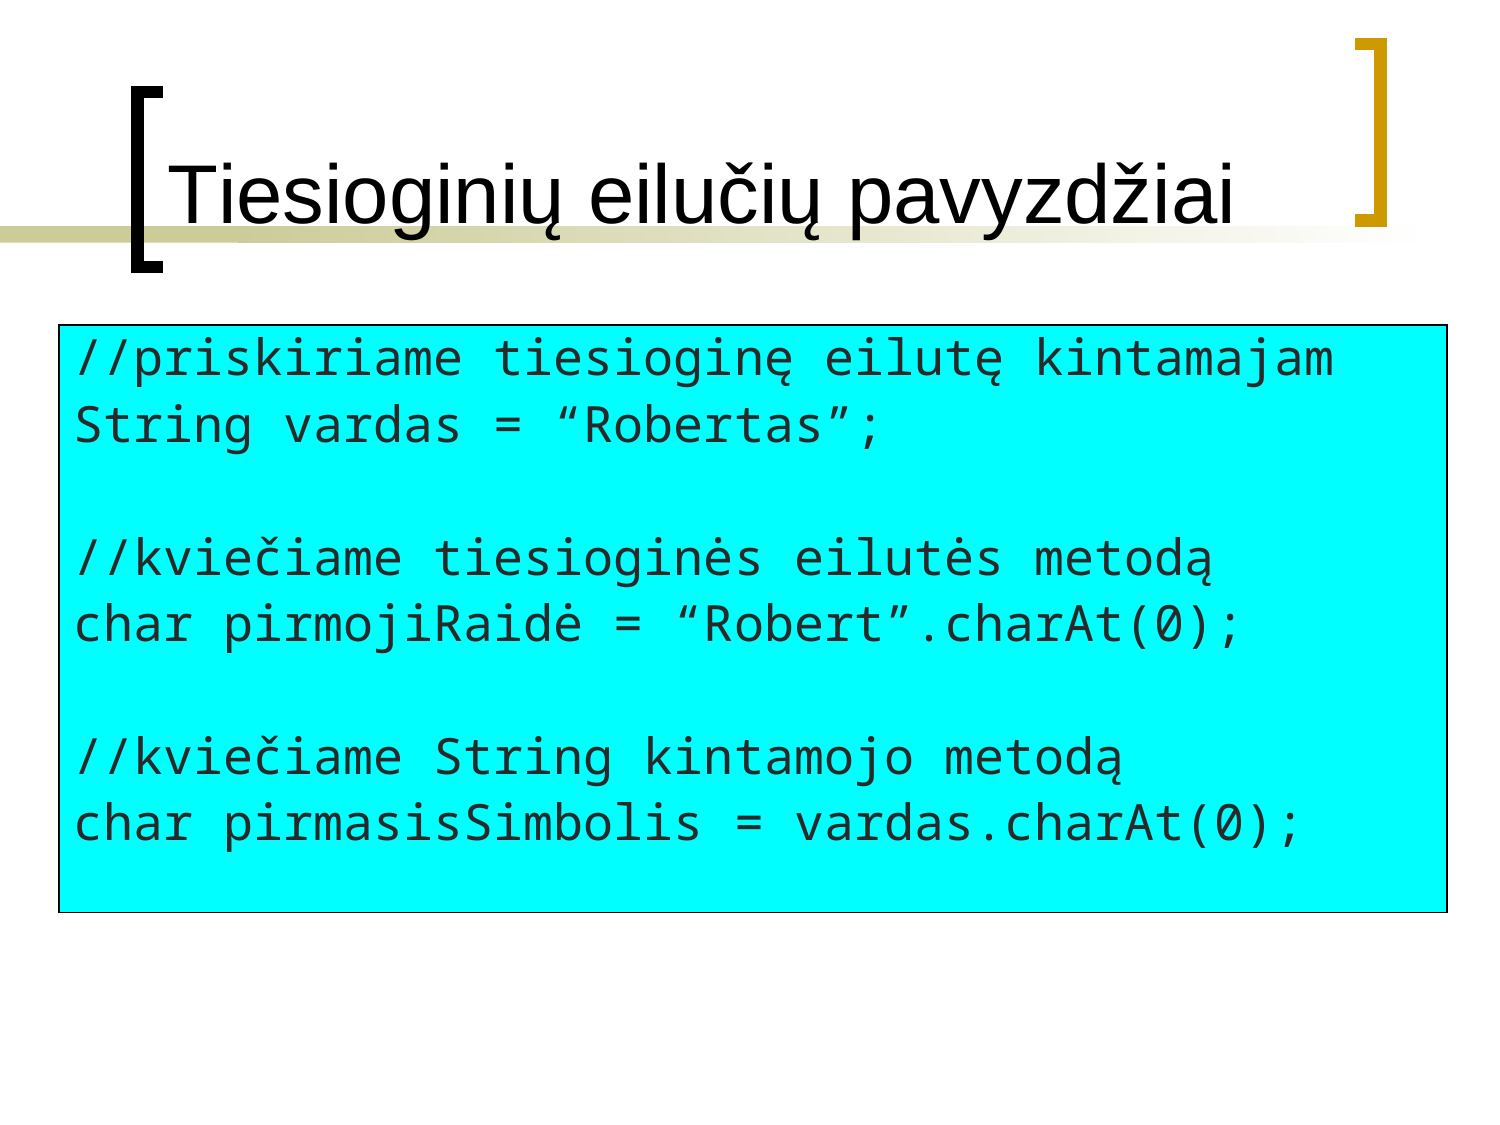

# Tiesioginių eilučių pavyzdžiai
//priskiriame tiesioginę eilutę kintamajam
String vardas = “Robertas”;
//kviečiame tiesioginės eilutės metodą
char pirmojiRaidė = “Robert”.charAt(0);
//kviečiame String kintamojo metodą
char pirmasisSimbolis = vardas.charAt(0);